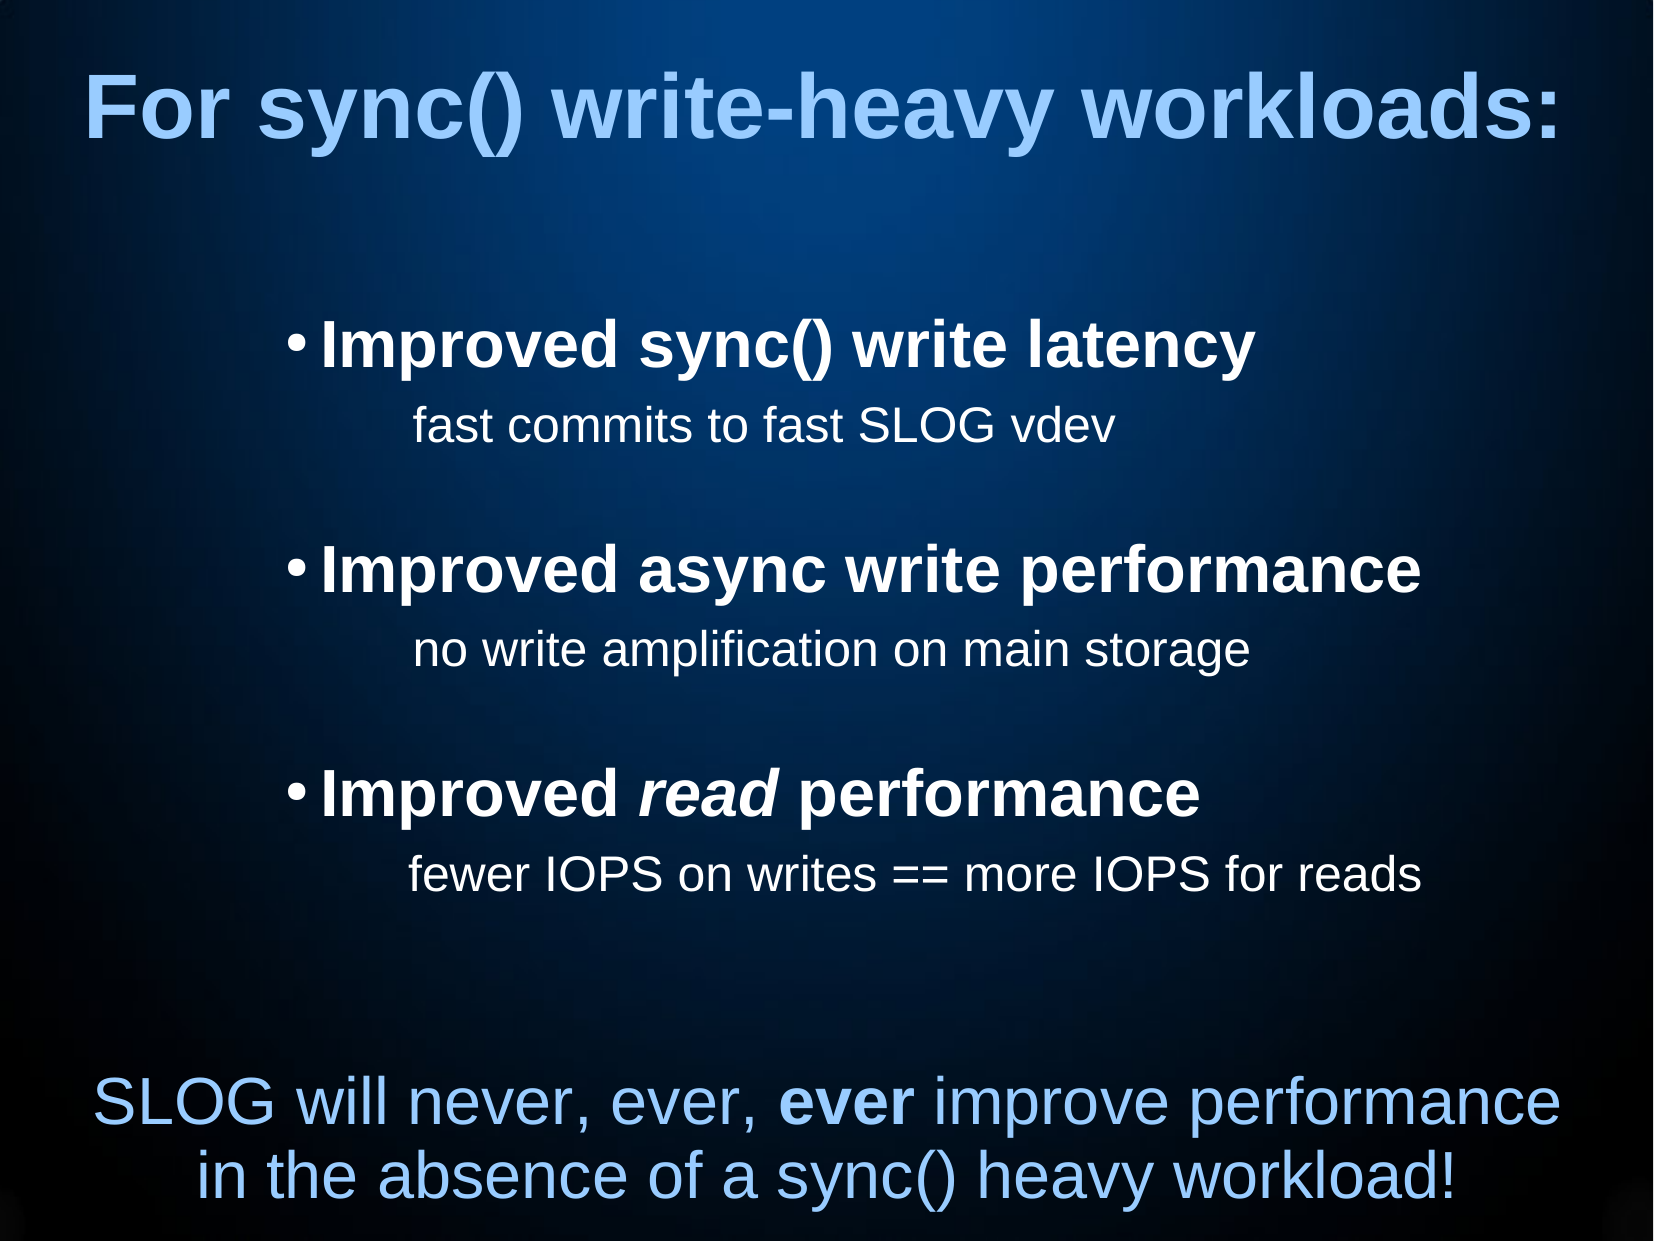

# For sync() write-heavy workloads:
Improved sync() write latency
 fast commits to fast SLOG vdev
Improved async write performance
 no write amplification on main storage
Improved read performance
 fewer IOPS on writes == more IOPS for reads
SLOG will never, ever, ever improve performance
in the absence of a sync() heavy workload!